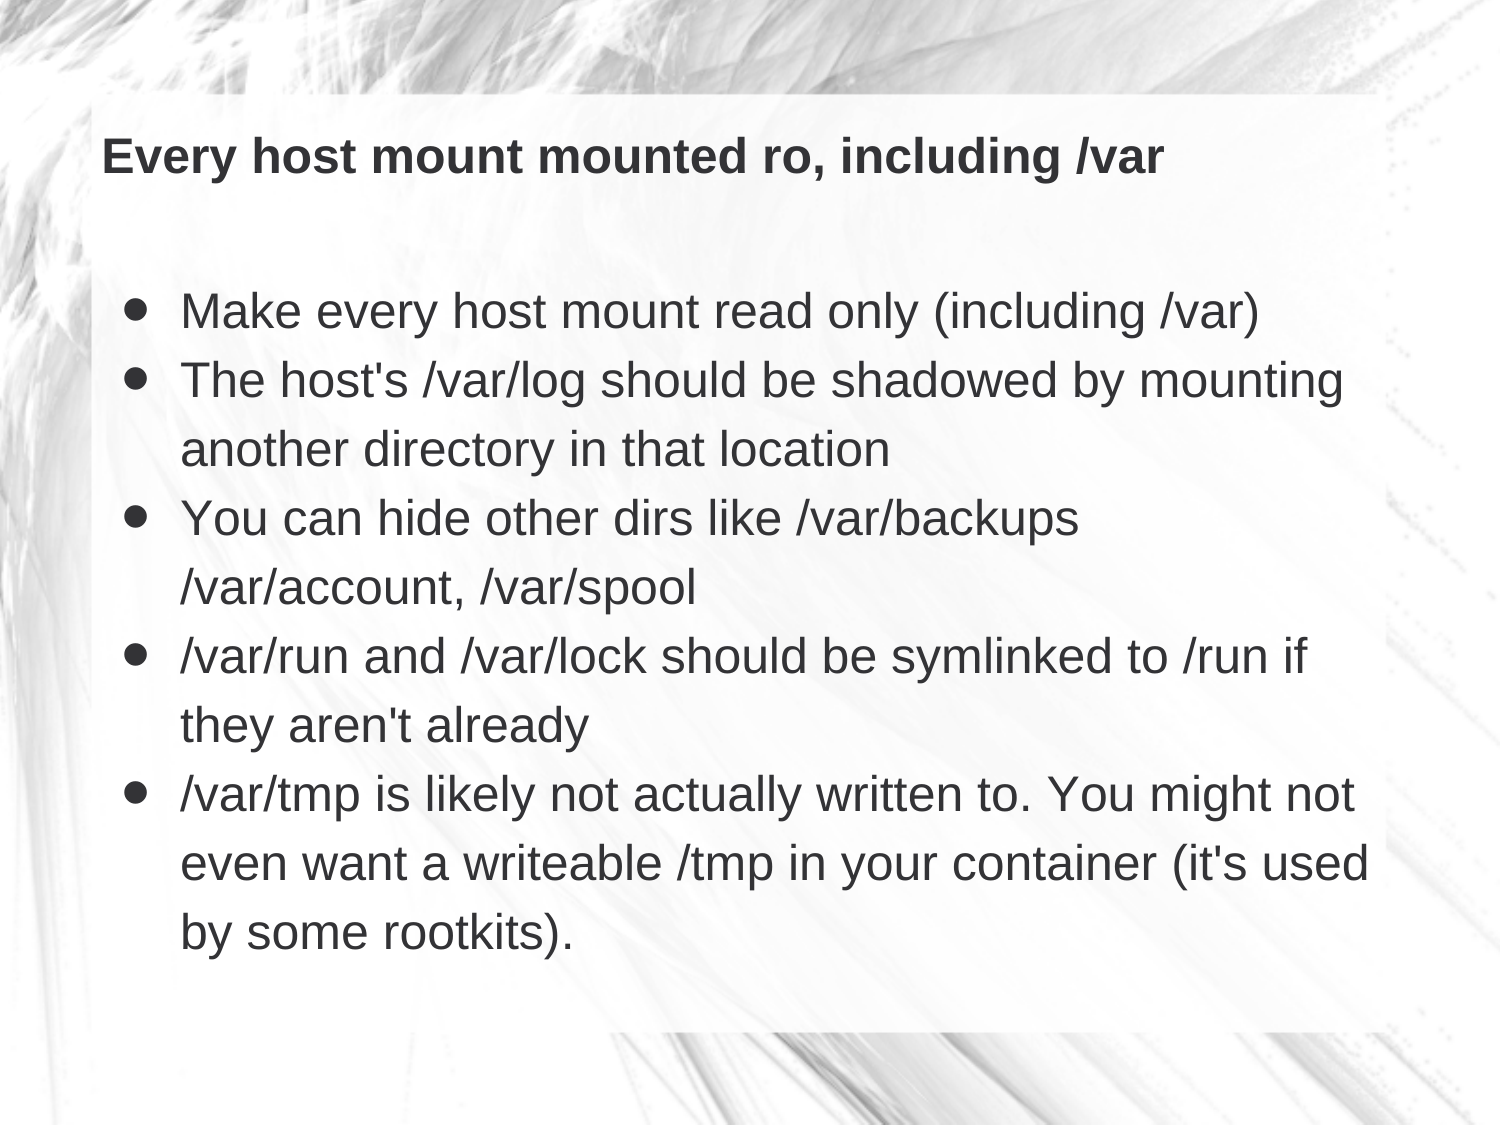

# Every host mount mounted ro, including /var
Make every host mount read only (including /var)
The host's /var/log should be shadowed by mounting another directory in that location
You can hide other dirs like /var/backups /var/account, /var/spool
/var/run and /var/lock should be symlinked to /run if they aren't already
/var/tmp is likely not actually written to. You might not even want a writeable /tmp in your container (it's used by some rootkits).